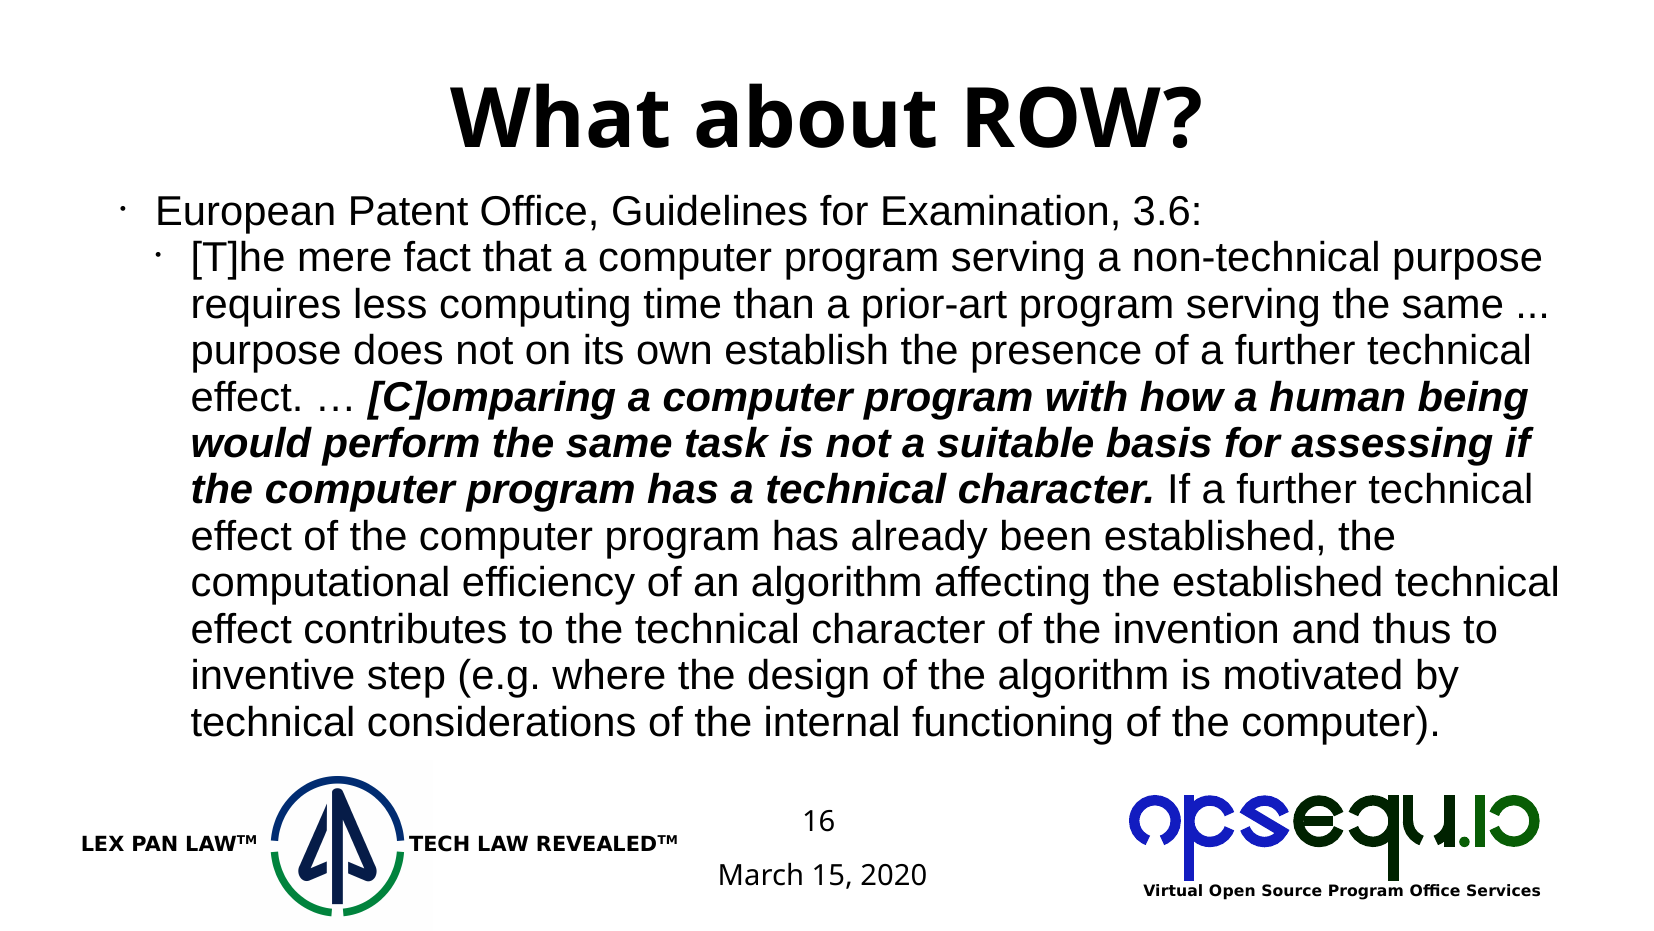

# What about ROW?
European Patent Office, Guidelines for Examination, 3.6:
[T]he mere fact that a computer program serving a non-technical purpose requires less computing time than a prior-art program serving the same ... purpose does not on its own establish the presence of a further technical effect. … [C]omparing a computer program with how a human being would perform the same task is not a suitable basis for assessing if the computer program has a technical character. If a further technical effect of the computer program has already been established, the computational efficiency of an algorithm affecting the established technical effect contributes to the technical character of the invention and thus to inventive step (e.g. where the design of the algorithm is motivated by technical considerations of the internal functioning of the computer).
16
March 15, 2020